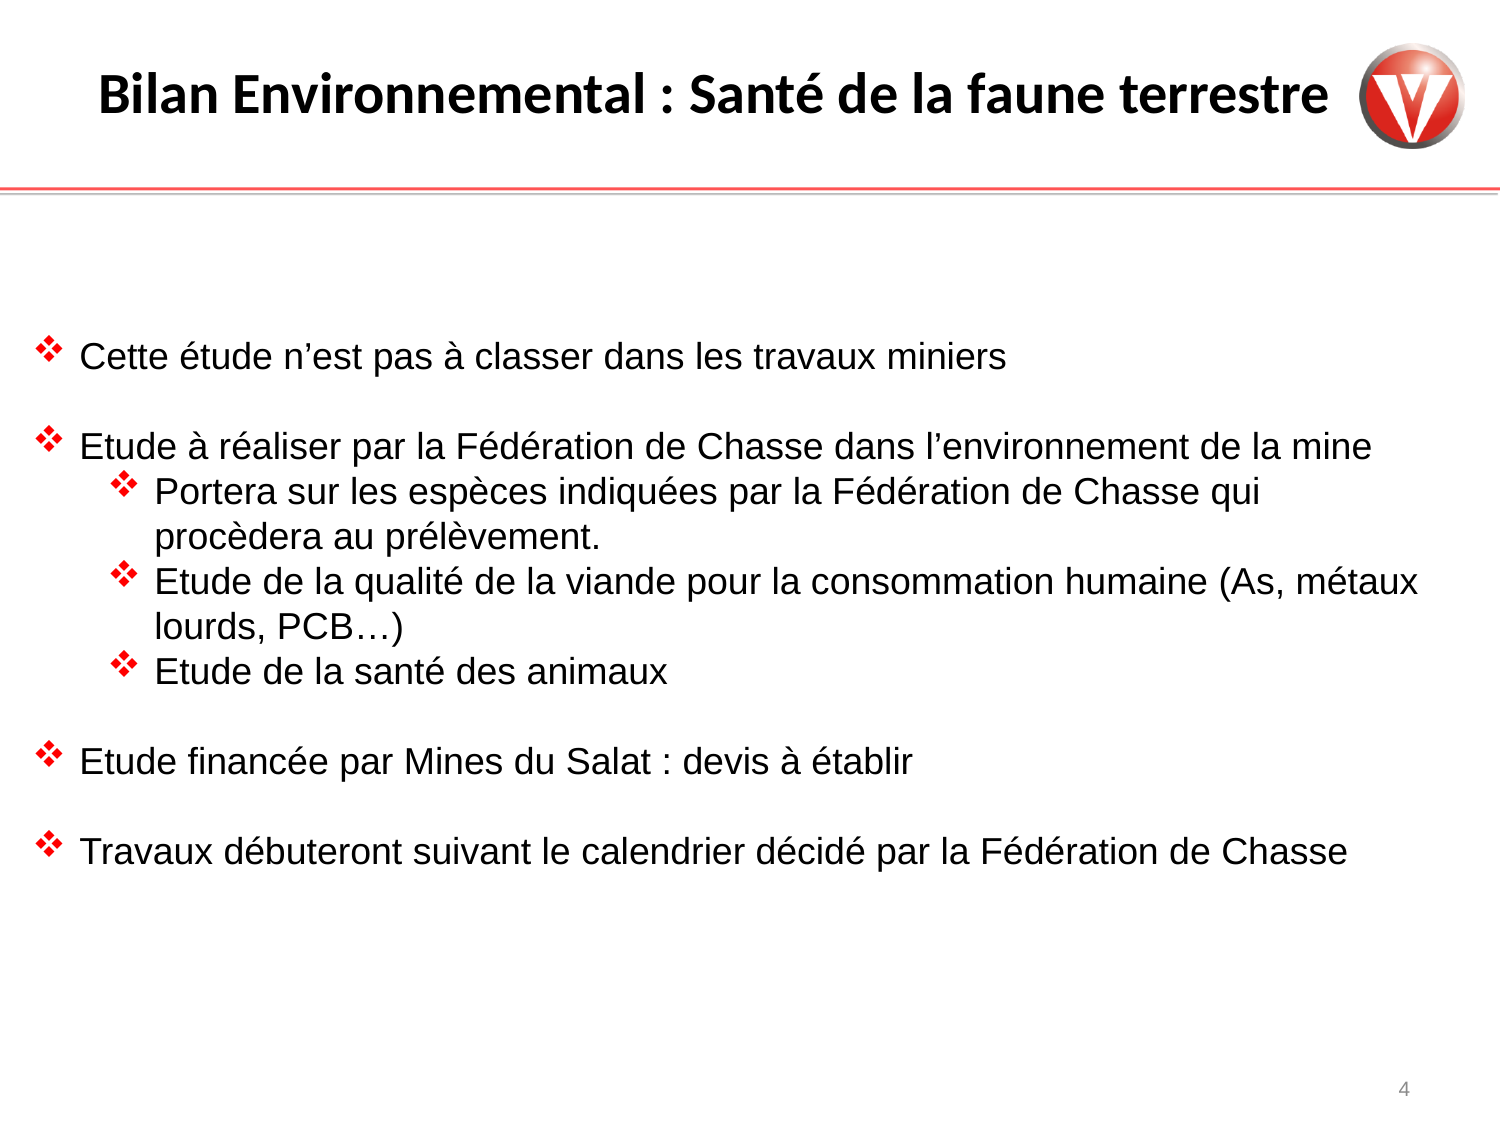

Bilan Environnemental : Santé de la faune terrestre
Cette étude n’est pas à classer dans les travaux miniers
Etude à réaliser par la Fédération de Chasse dans l’environnement de la mine
Portera sur les espèces indiquées par la Fédération de Chasse qui procèdera au prélèvement.
Etude de la qualité de la viande pour la consommation humaine (As, métaux lourds, PCB…)
Etude de la santé des animaux
Etude financée par Mines du Salat : devis à établir
Travaux débuteront suivant le calendrier décidé par la Fédération de Chasse